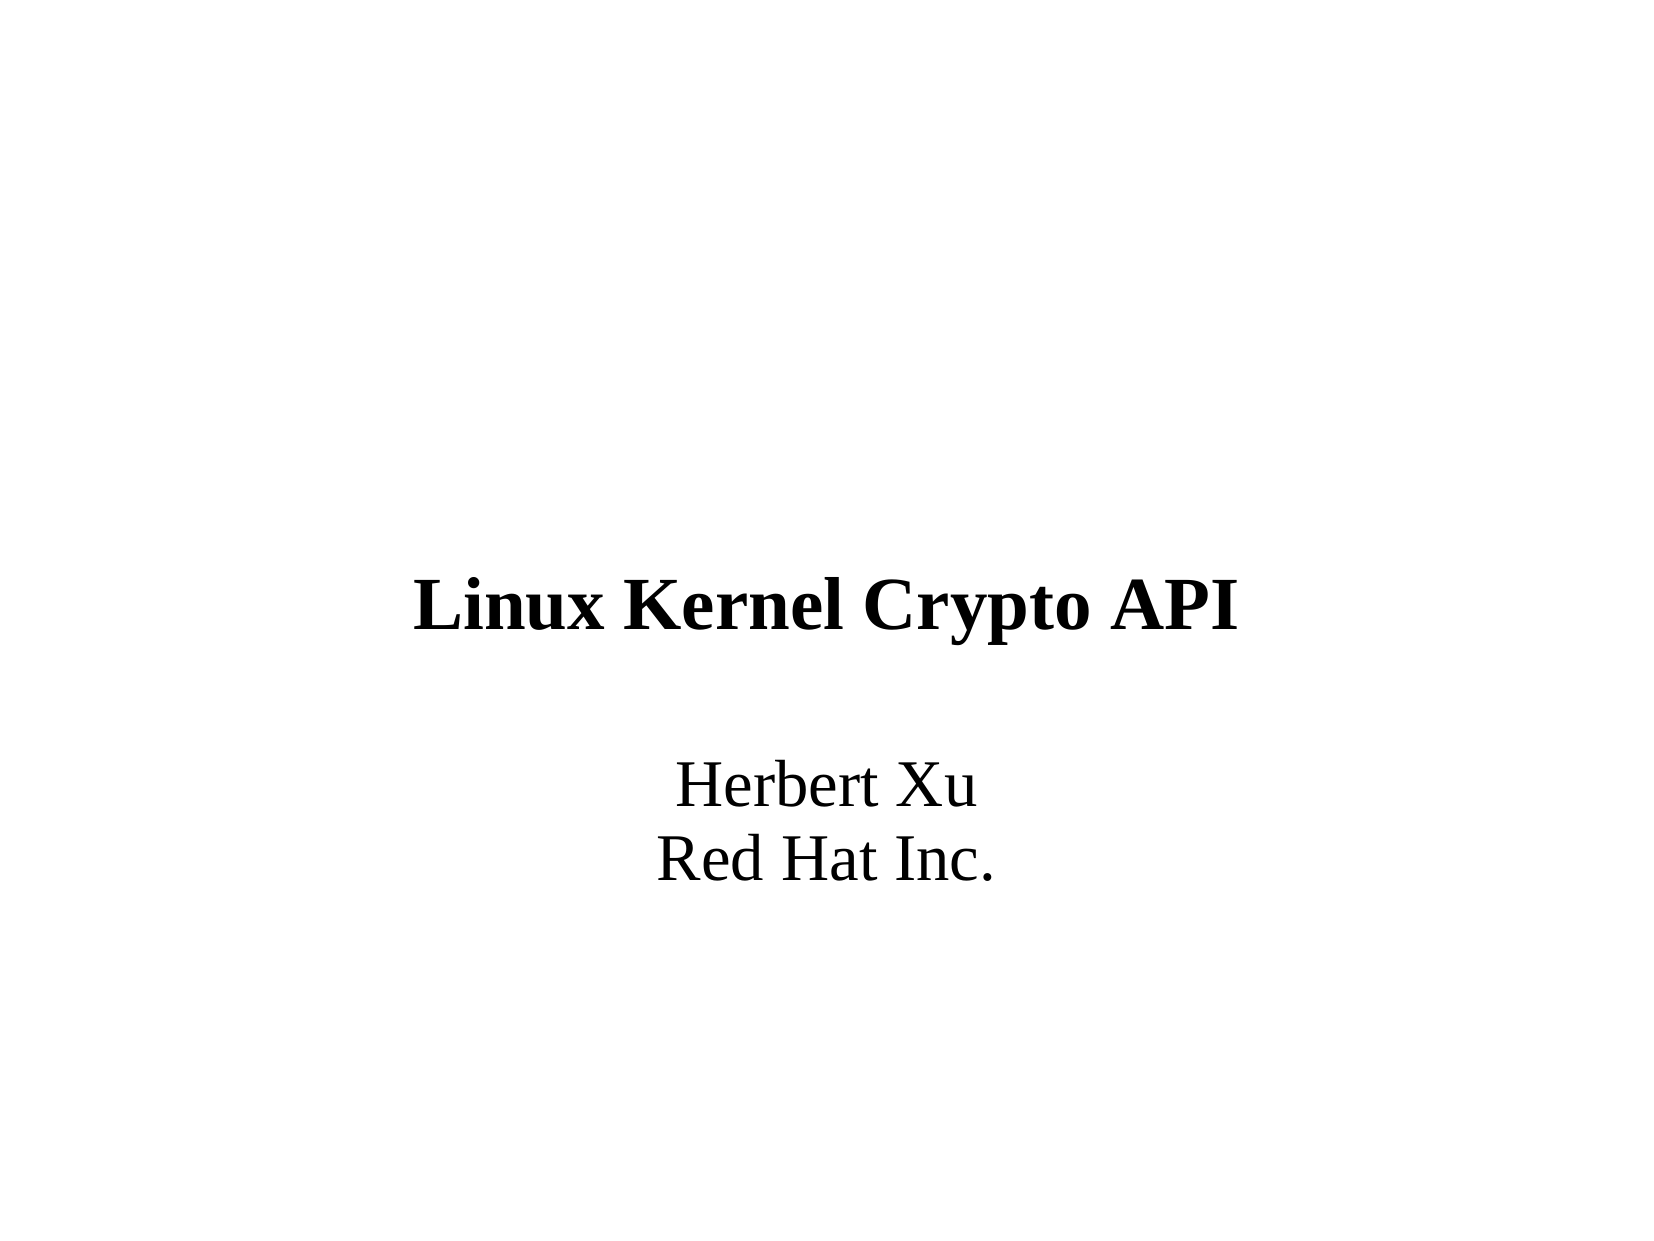

# Linux Kernel Crypto API Herbert Xu Red Hat Inc.